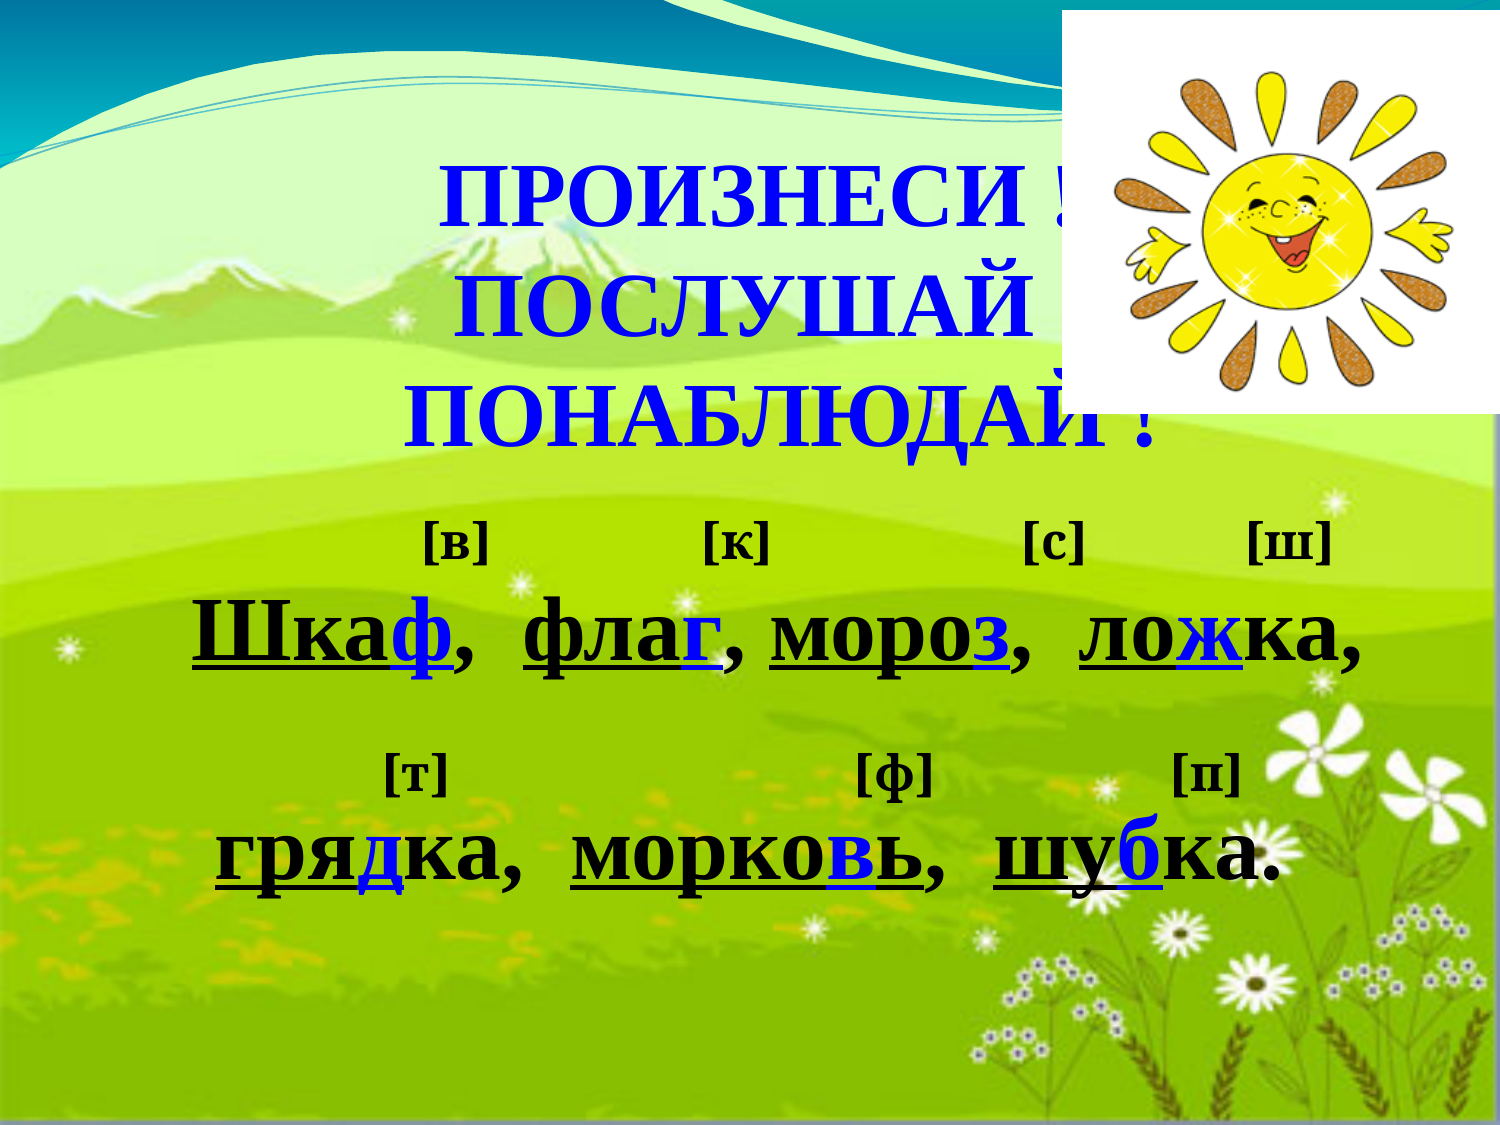

ПРОИЗНЕСИ !
ПОСЛУШАЙ ! ПОНАБЛЮДАЙ !
 [в] [к] [с] [ш]
Шкаф, флаг, мороз, ложка,
 грядка, морковь, шубка.
 [т] [ф] [п]